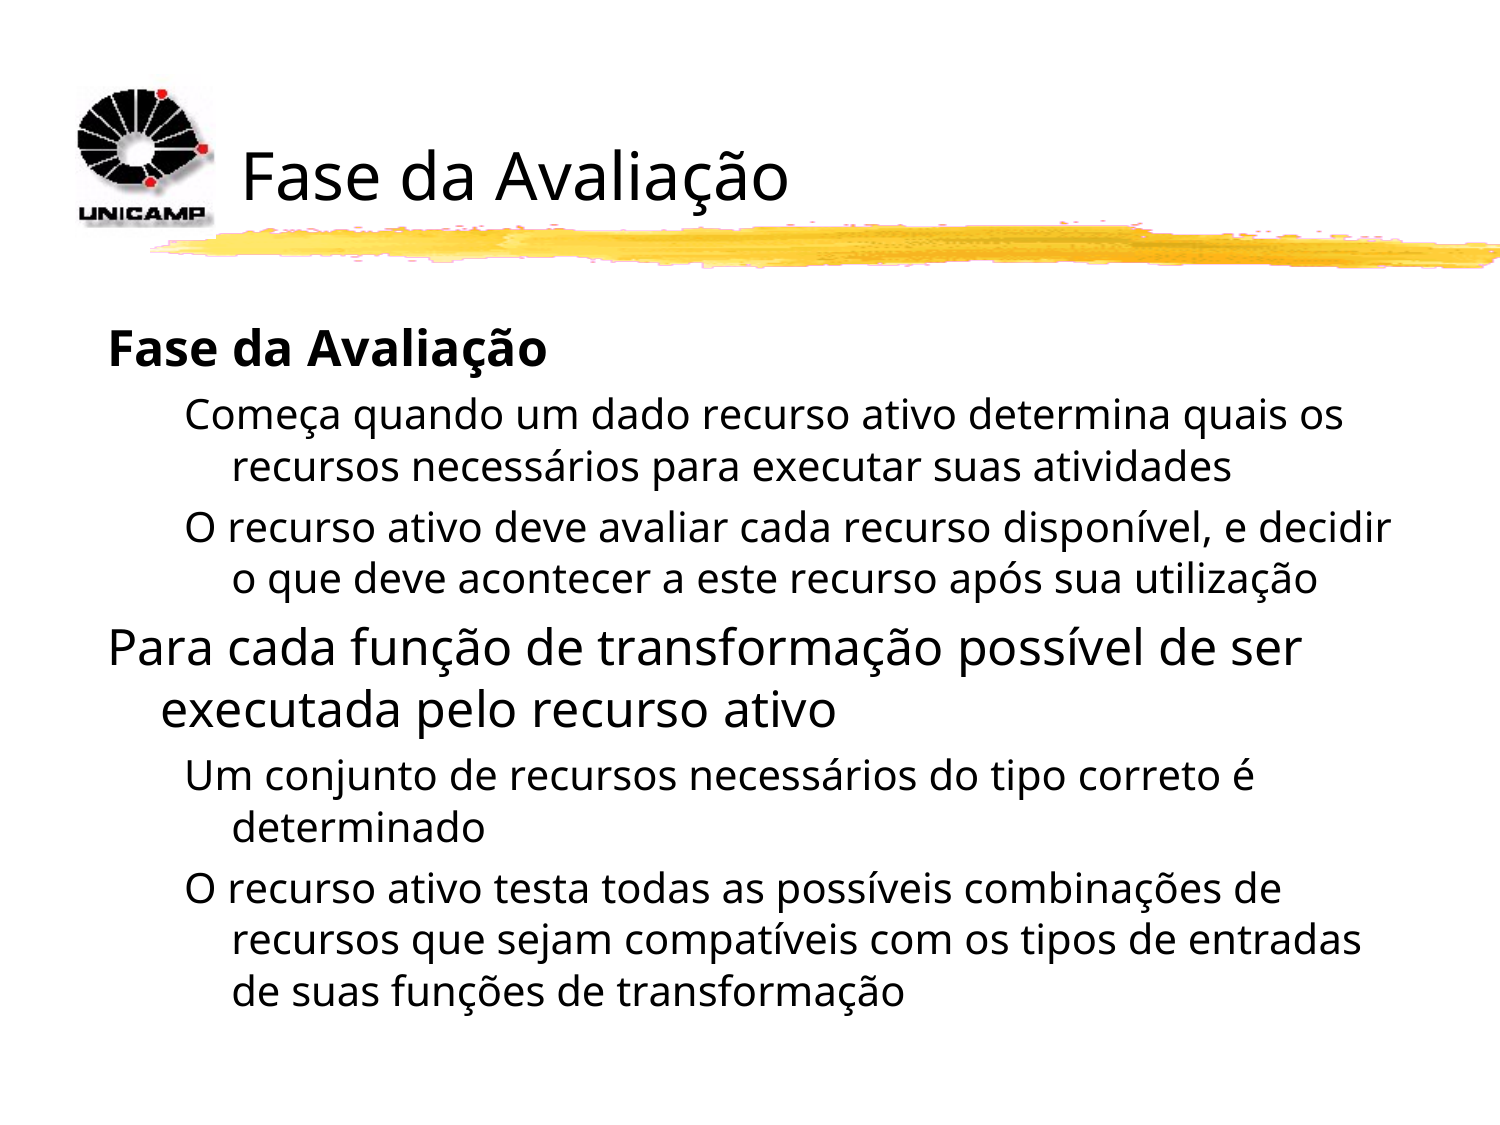

Fase da Avaliação
# Fase da Avaliação
Começa quando um dado recurso ativo determina quais os recursos necessários para executar suas atividades
O recurso ativo deve avaliar cada recurso disponível, e decidir o que deve acontecer a este recurso após sua utilização
Para cada função de transformação possível de ser executada pelo recurso ativo
Um conjunto de recursos necessários do tipo correto é determinado
O recurso ativo testa todas as possíveis combinações de recursos que sejam compatíveis com os tipos de entradas de suas funções de transformação